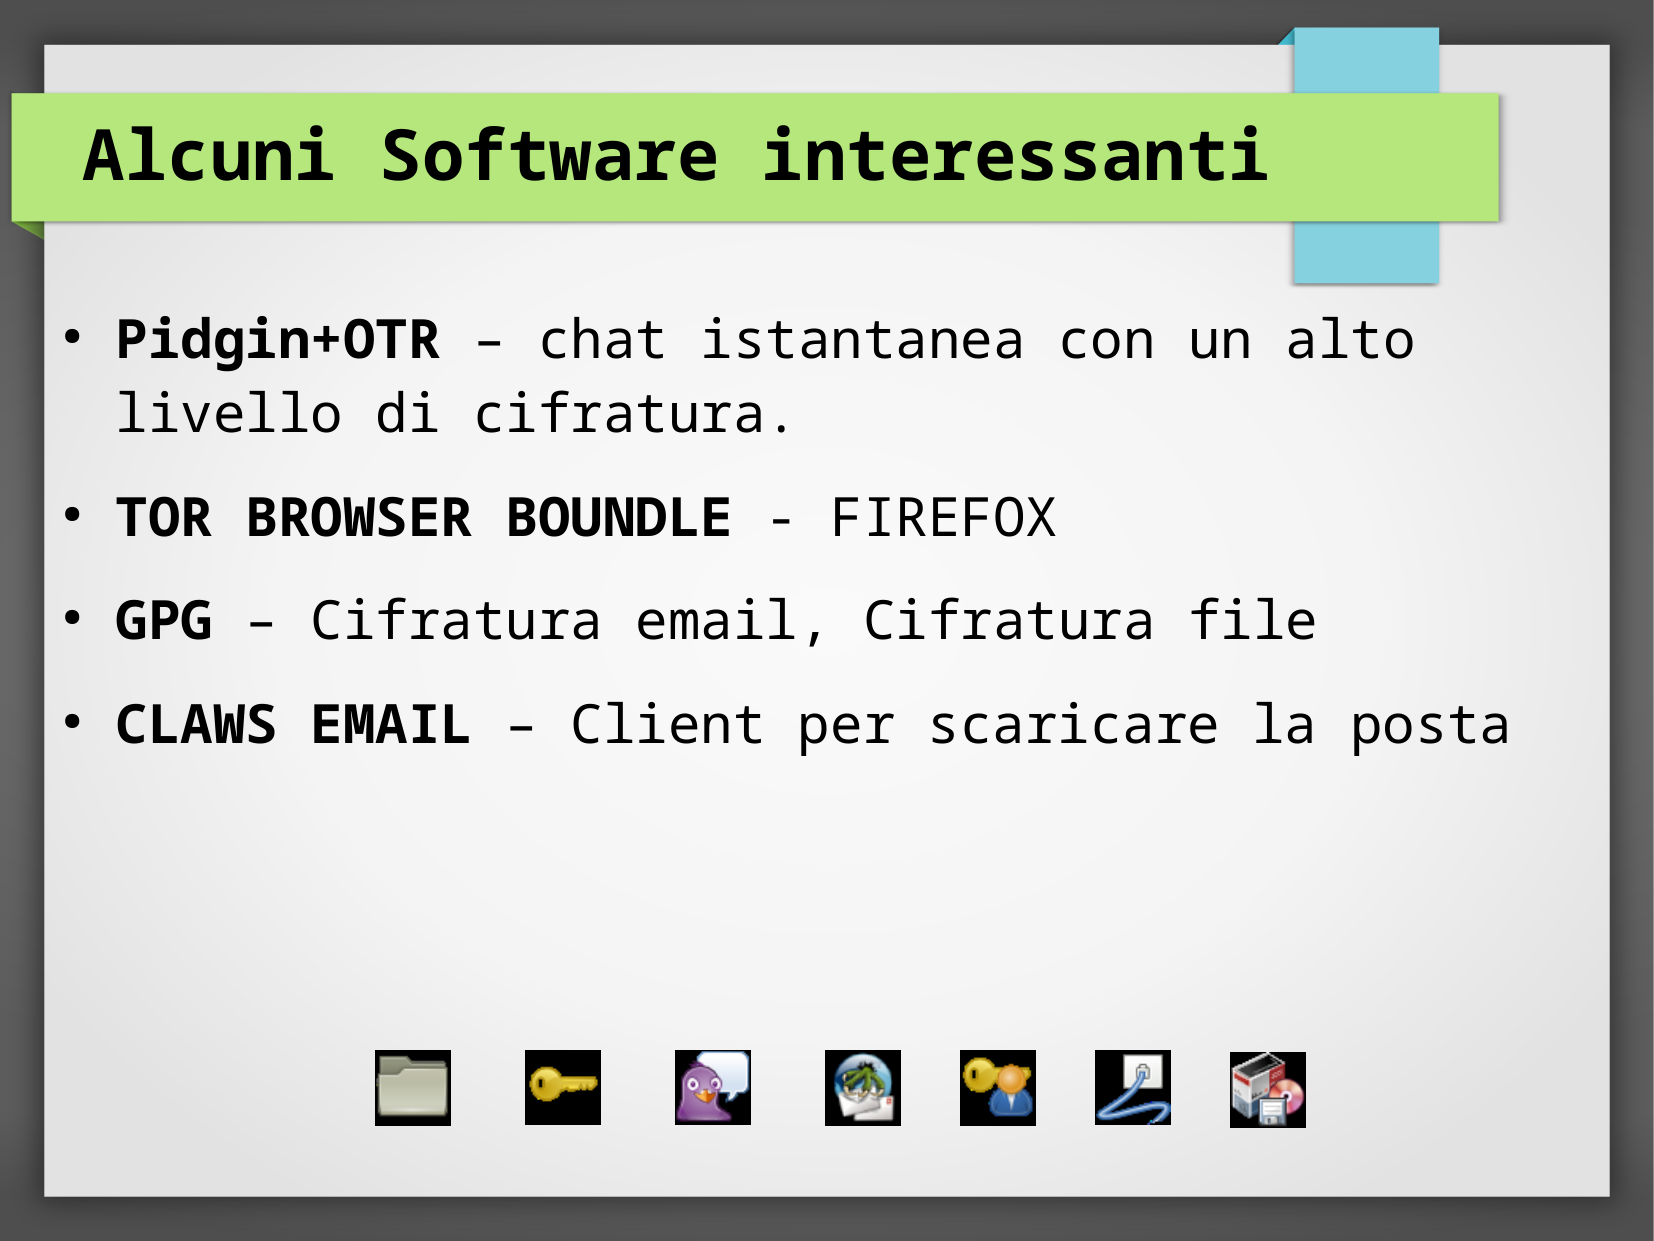

# Alcuni Software interessanti
Pidgin+OTR – chat istantanea con un alto livello di cifratura.
TOR BROWSER BOUNDLE - FIREFOX
GPG – Cifratura email, Cifratura file
CLAWS EMAIL – Client per scaricare la posta